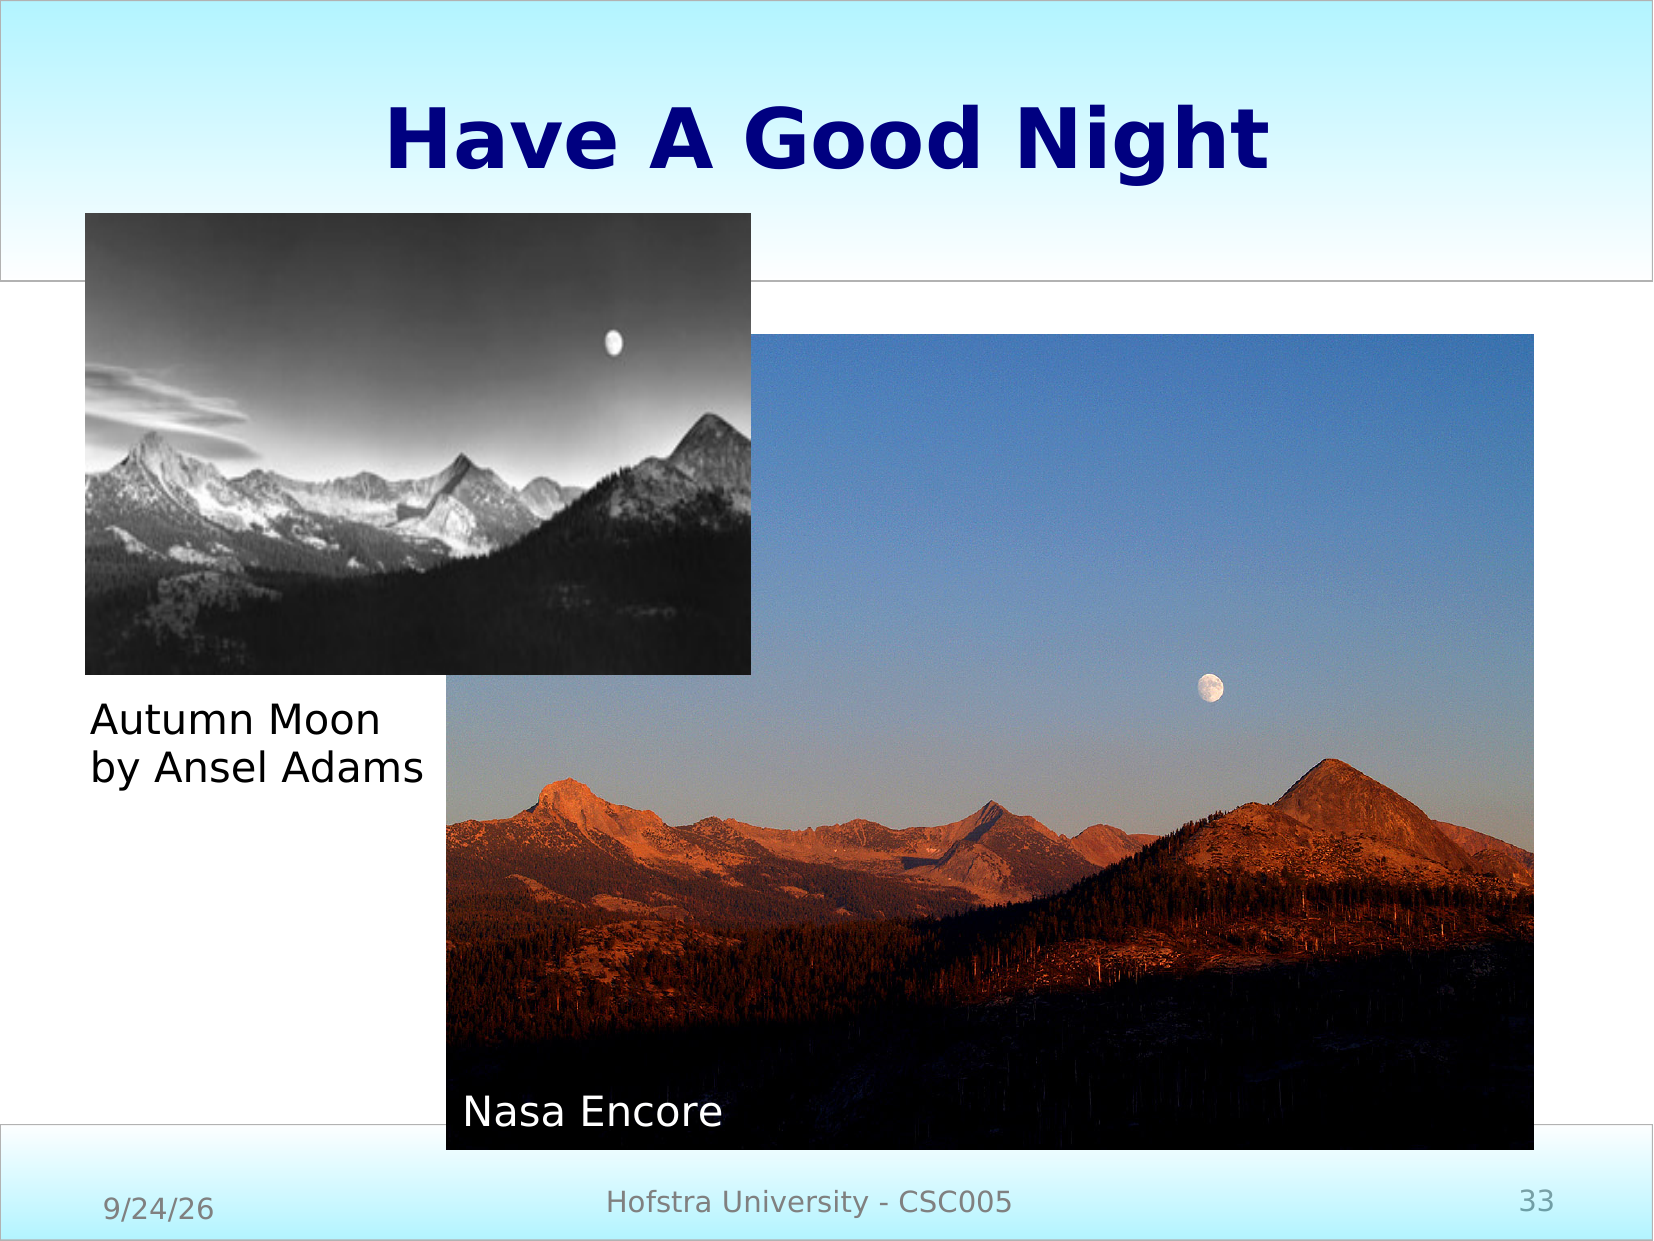

# Have A Good Night
Autumn Moon
by Ansel Adams
Nasa Encore
33
Hofstra University - CSC005